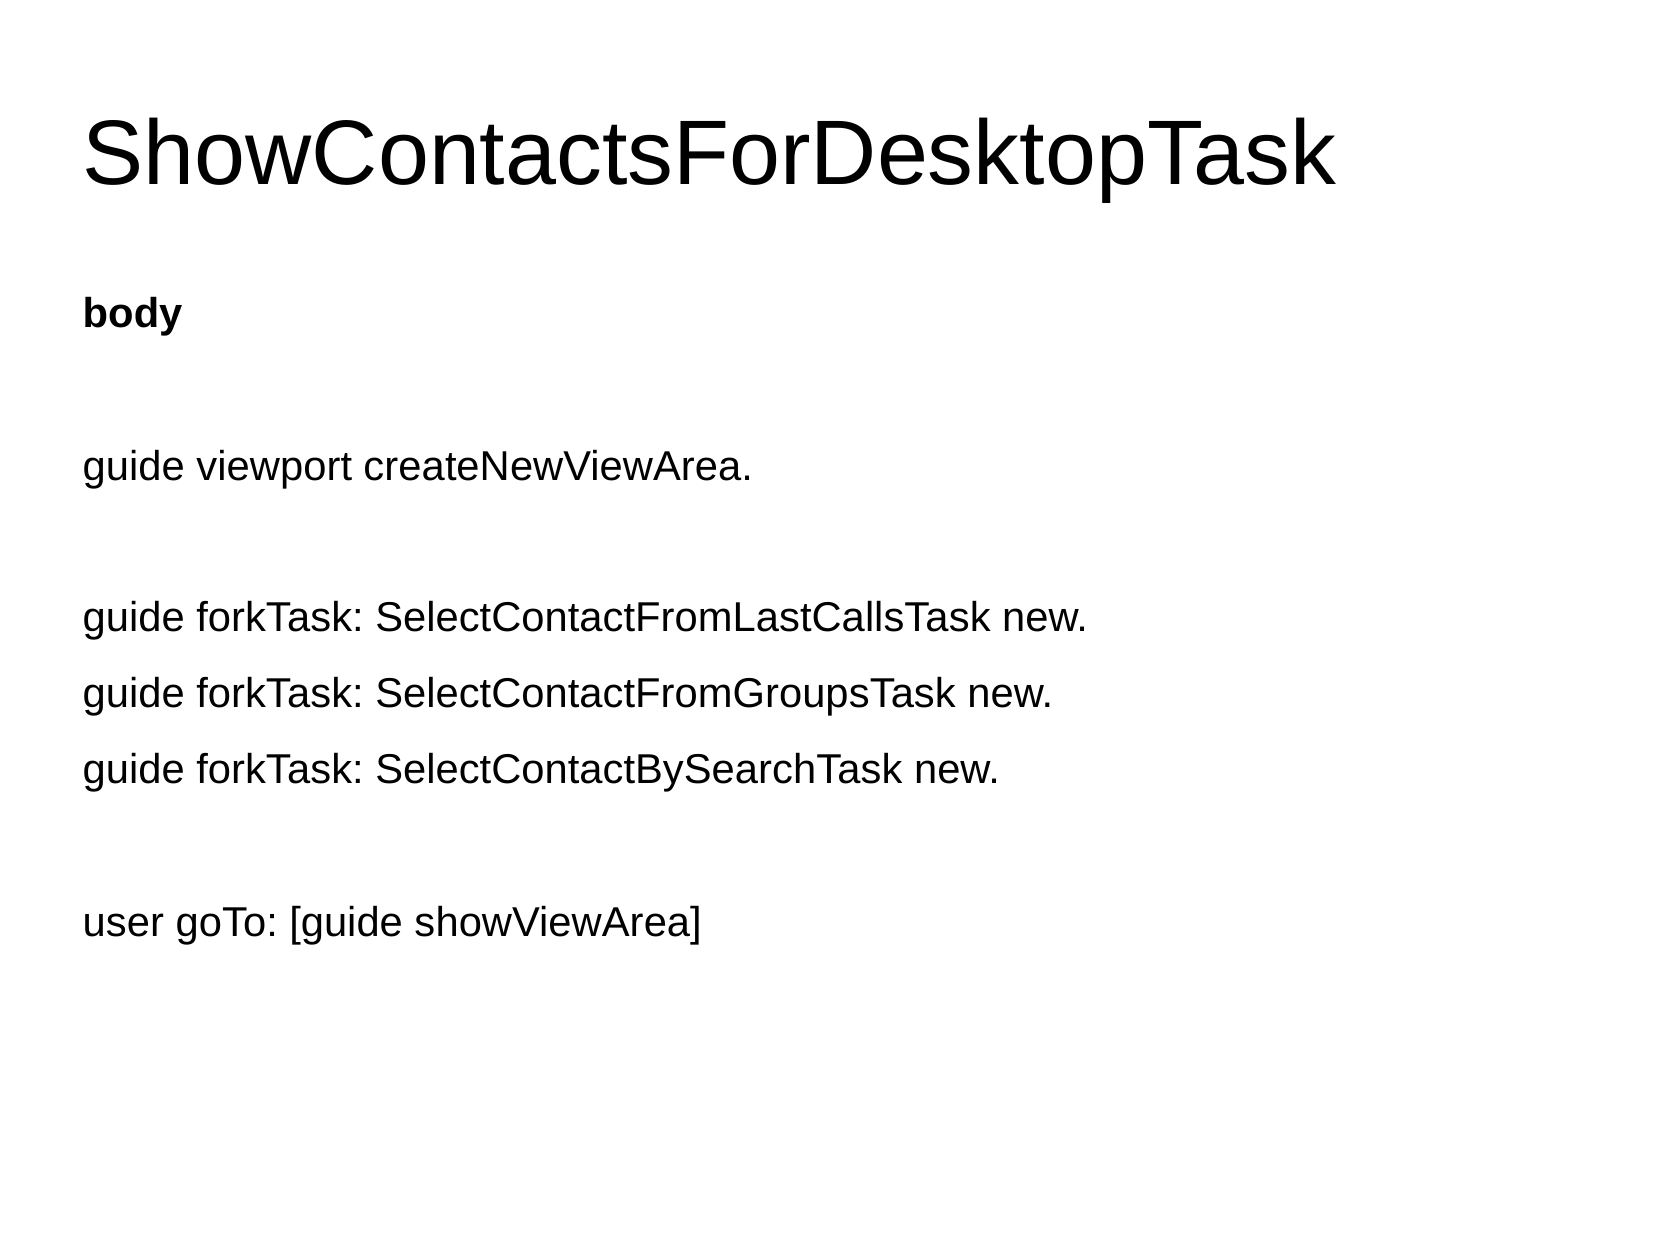

# ShowContactsForDesktopTask
body
guide viewport createNewViewArea.
guide forkTask: SelectContactFromLastCallsTask new.
guide forkTask: SelectContactFromGroupsTask new.
guide forkTask: SelectContactBySearchTask new.
user goTo: [guide showViewArea]